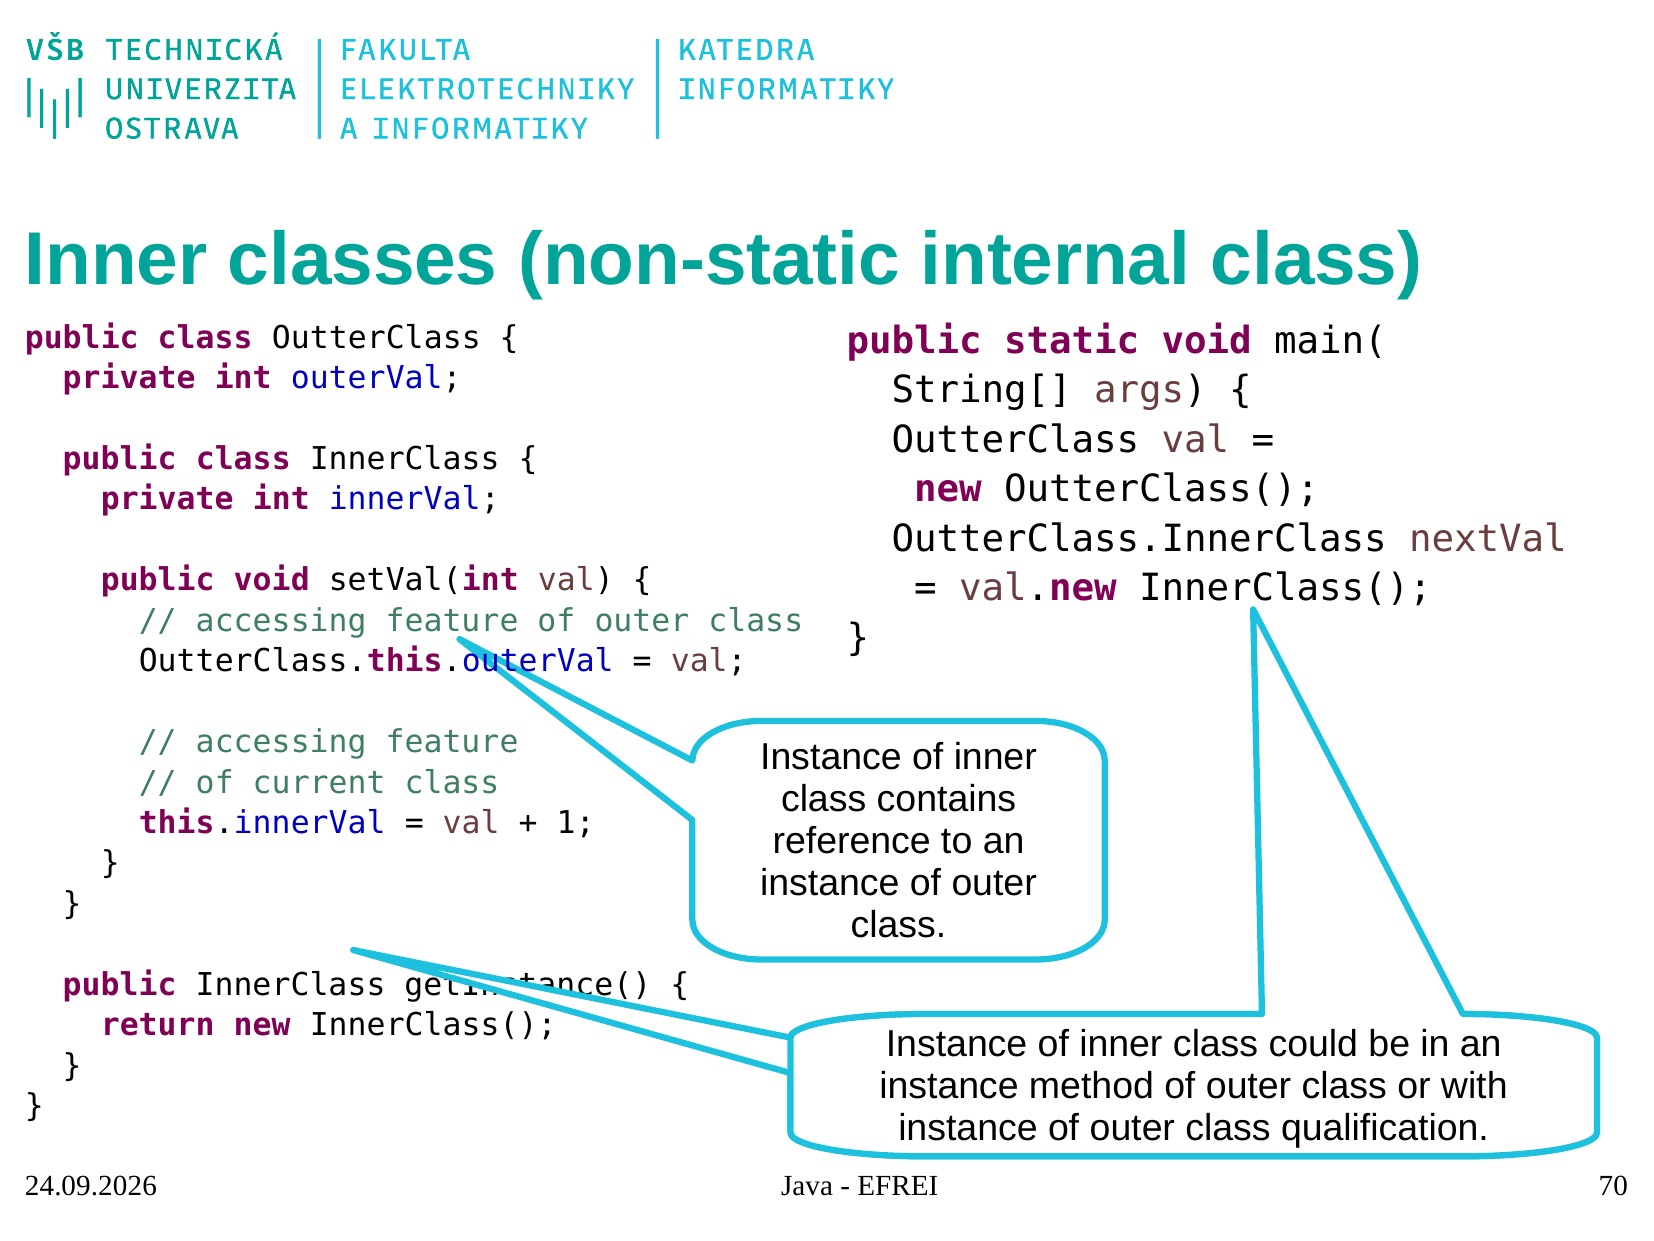

# Inner classes (non-static internal class)
public class OutterClass {
 private int outerVal;
 public class InnerClass {
 private int innerVal;
 public void setVal(int val) {
 // accessing feature of outer class
 OutterClass.this.outerVal = val;
 // accessing feature
 // of current class
 this.innerVal = val + 1;
 }
 }
 public InnerClass getInstance() {
 return new InnerClass();
 }
}
public static void main(
 String[] args) {
 OutterClass val =
 new OutterClass();
 OutterClass.InnerClass nextVal
 = val.new InnerClass();
}
Instance of inner class contains reference to an instance of outer class.
Instance of inner class could be in an instance method of outer class or with instance of outer class qualification.
Instance of inner class could be in an instance method of outer class or with instance of outer class qualification.
Java - EFREI
70